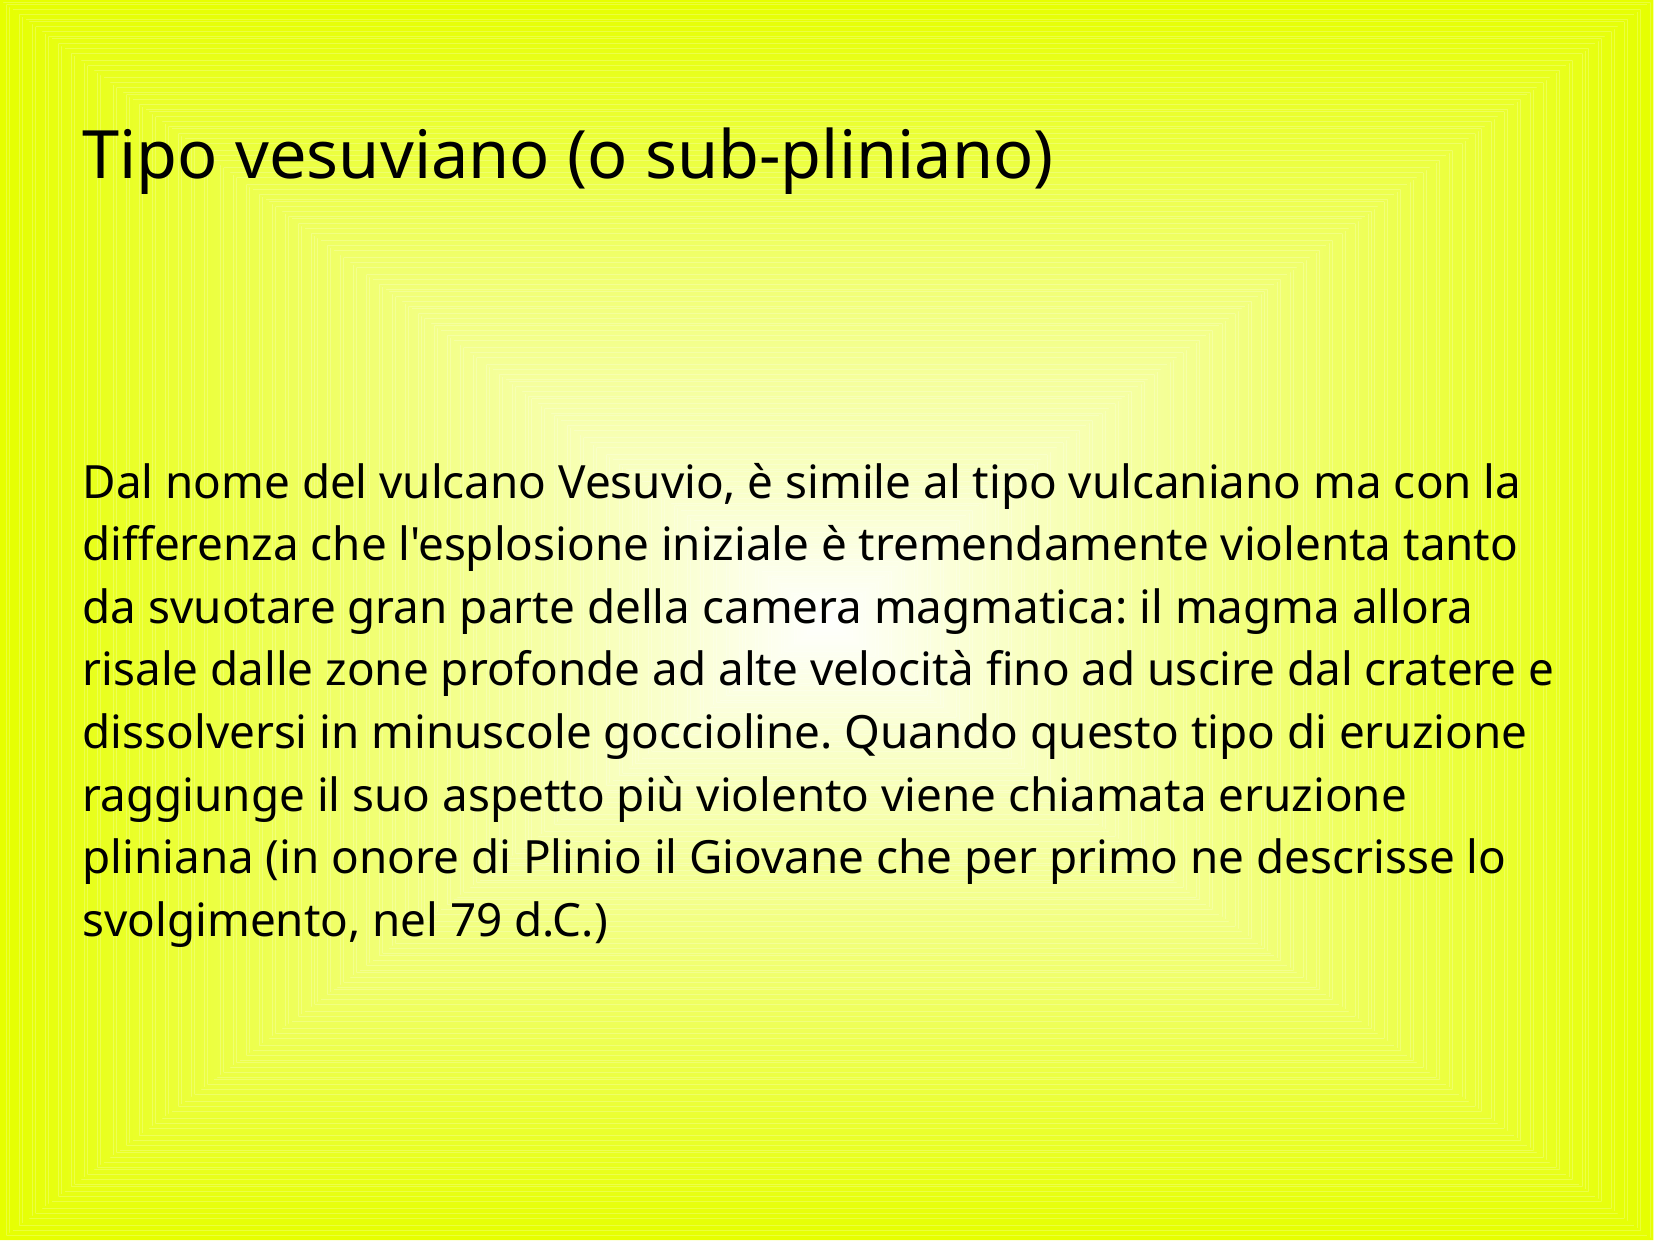

# Tipo vesuviano (o sub-pliniano)
Dal nome del vulcano Vesuvio, è simile al tipo vulcaniano ma con la differenza che l'esplosione iniziale è tremendamente violenta tanto da svuotare gran parte della camera magmatica: il magma allora risale dalle zone profonde ad alte velocità fino ad uscire dal cratere e dissolversi in minuscole goccioline. Quando questo tipo di eruzione raggiunge il suo aspetto più violento viene chiamata eruzione pliniana (in onore di Plinio il Giovane che per primo ne descrisse lo svolgimento, nel 79 d.C.)